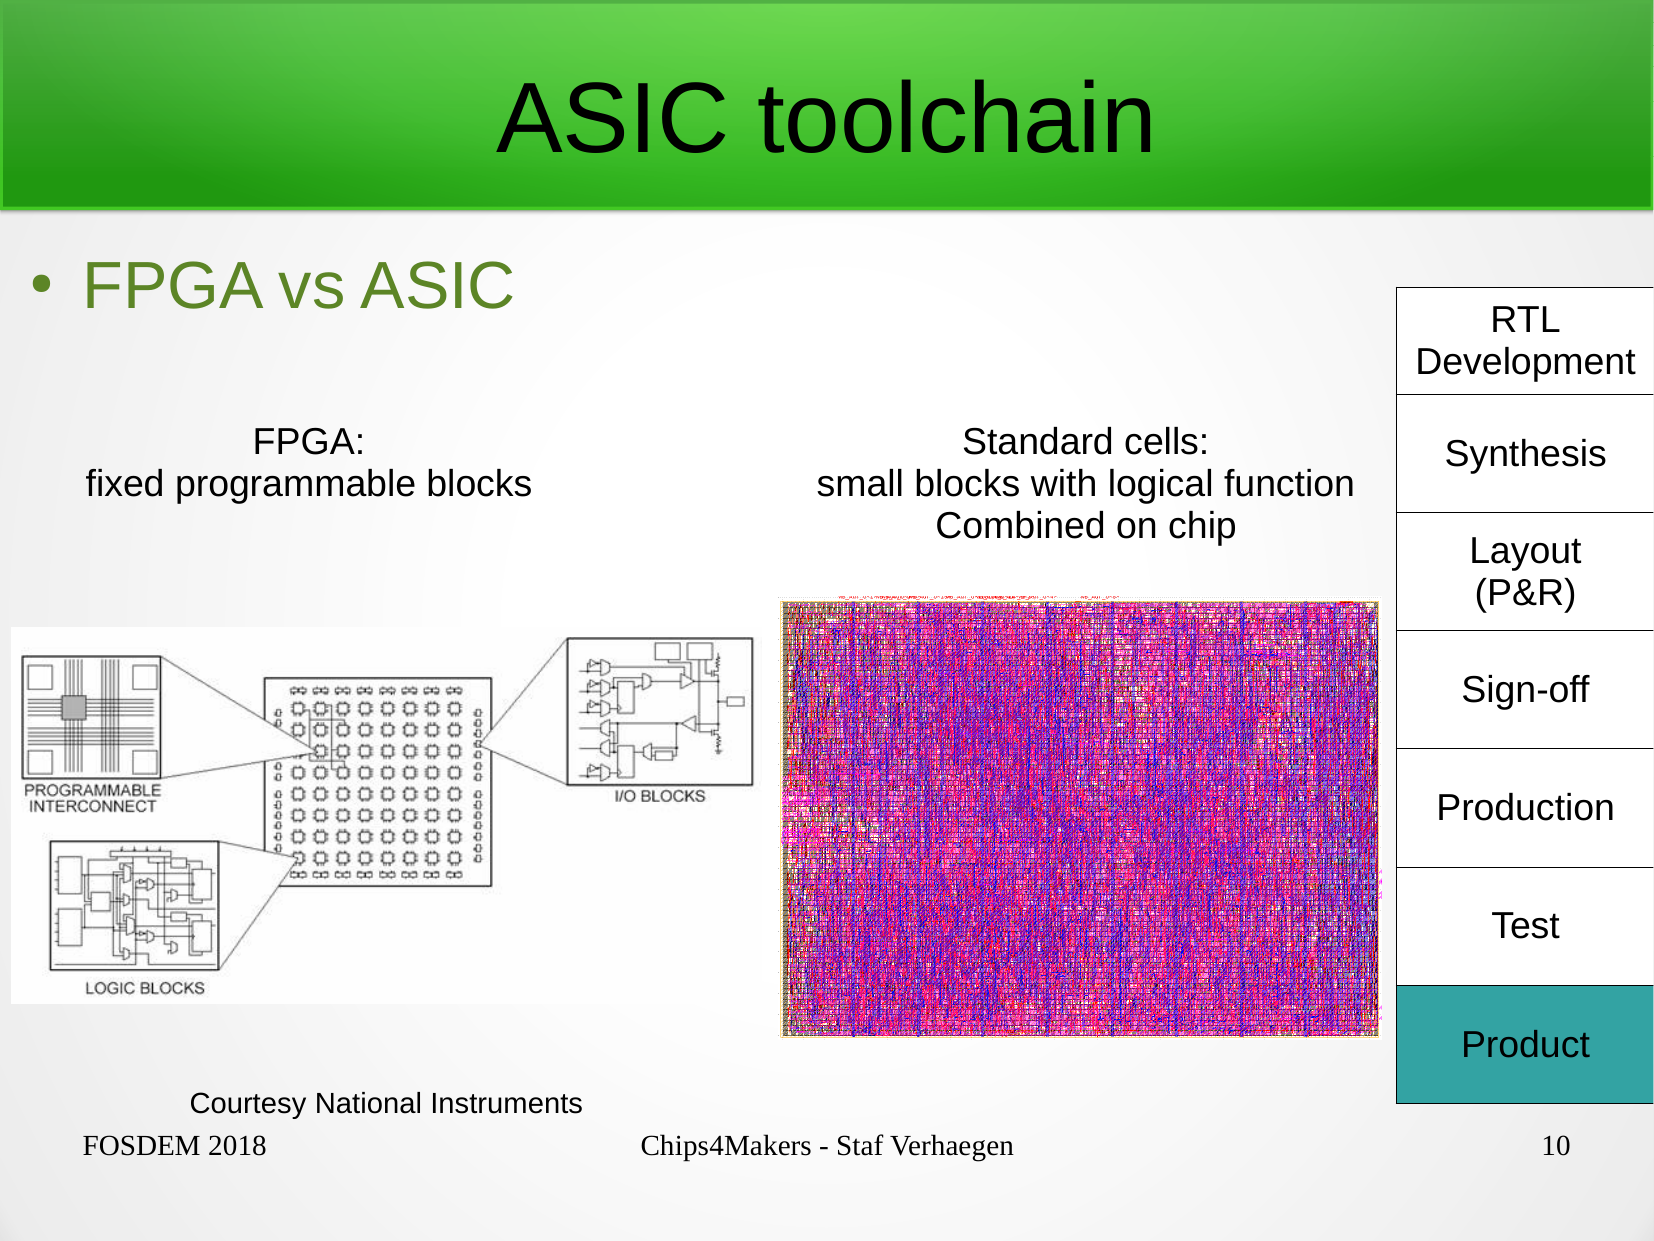

# ASIC toolchain
FPGA vs ASIC
| RTL Development |
| --- |
| Synthesis |
| Layout (P&R) |
| Sign-off |
| Production |
| Test |
| Product |
FPGA:
fixed programmable blocks
Standard cells:
small blocks with logical function
Combined on chip
Courtesy National Instruments
FOSDEM 2018
Chips4Makers - Staf Verhaegen
10